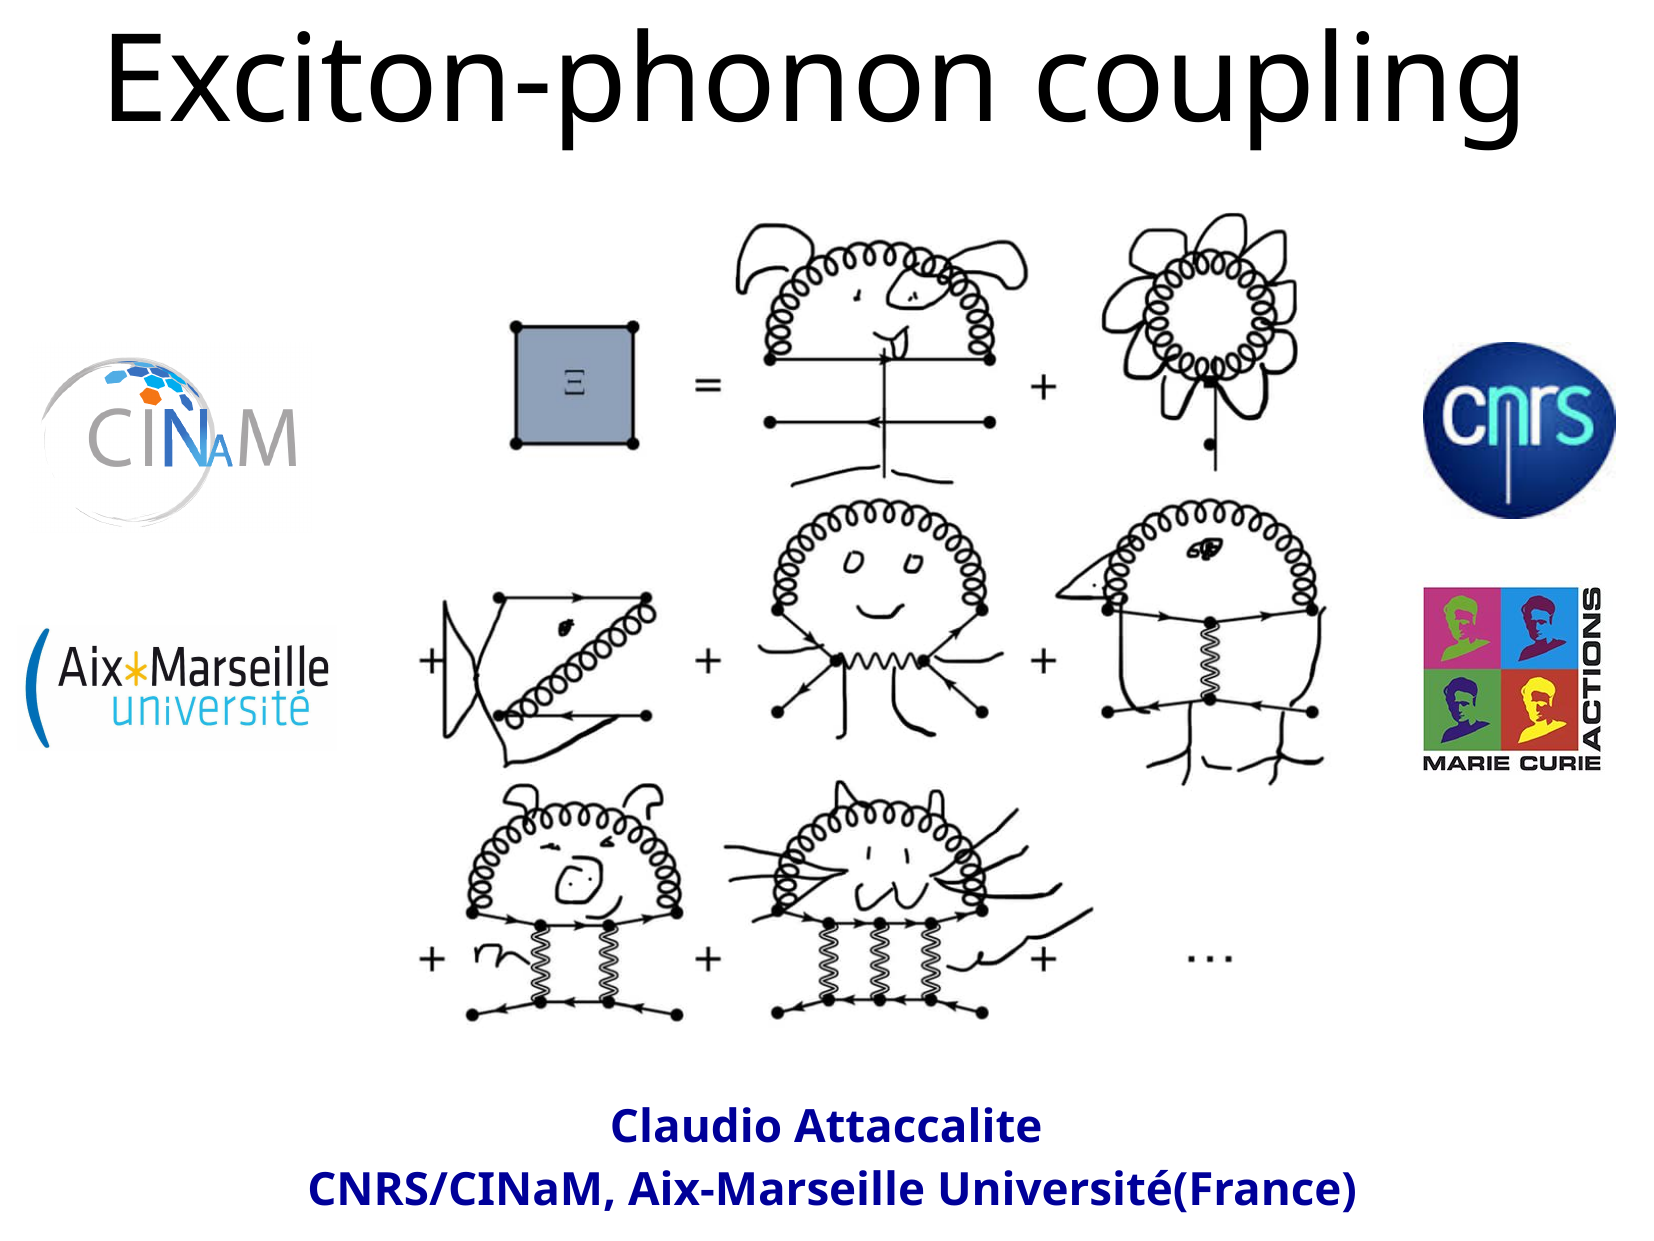

# Exciton-phonon coupling
Claudio Attaccalite
CNRS/CINaM, Aix-Marseille Université(France)